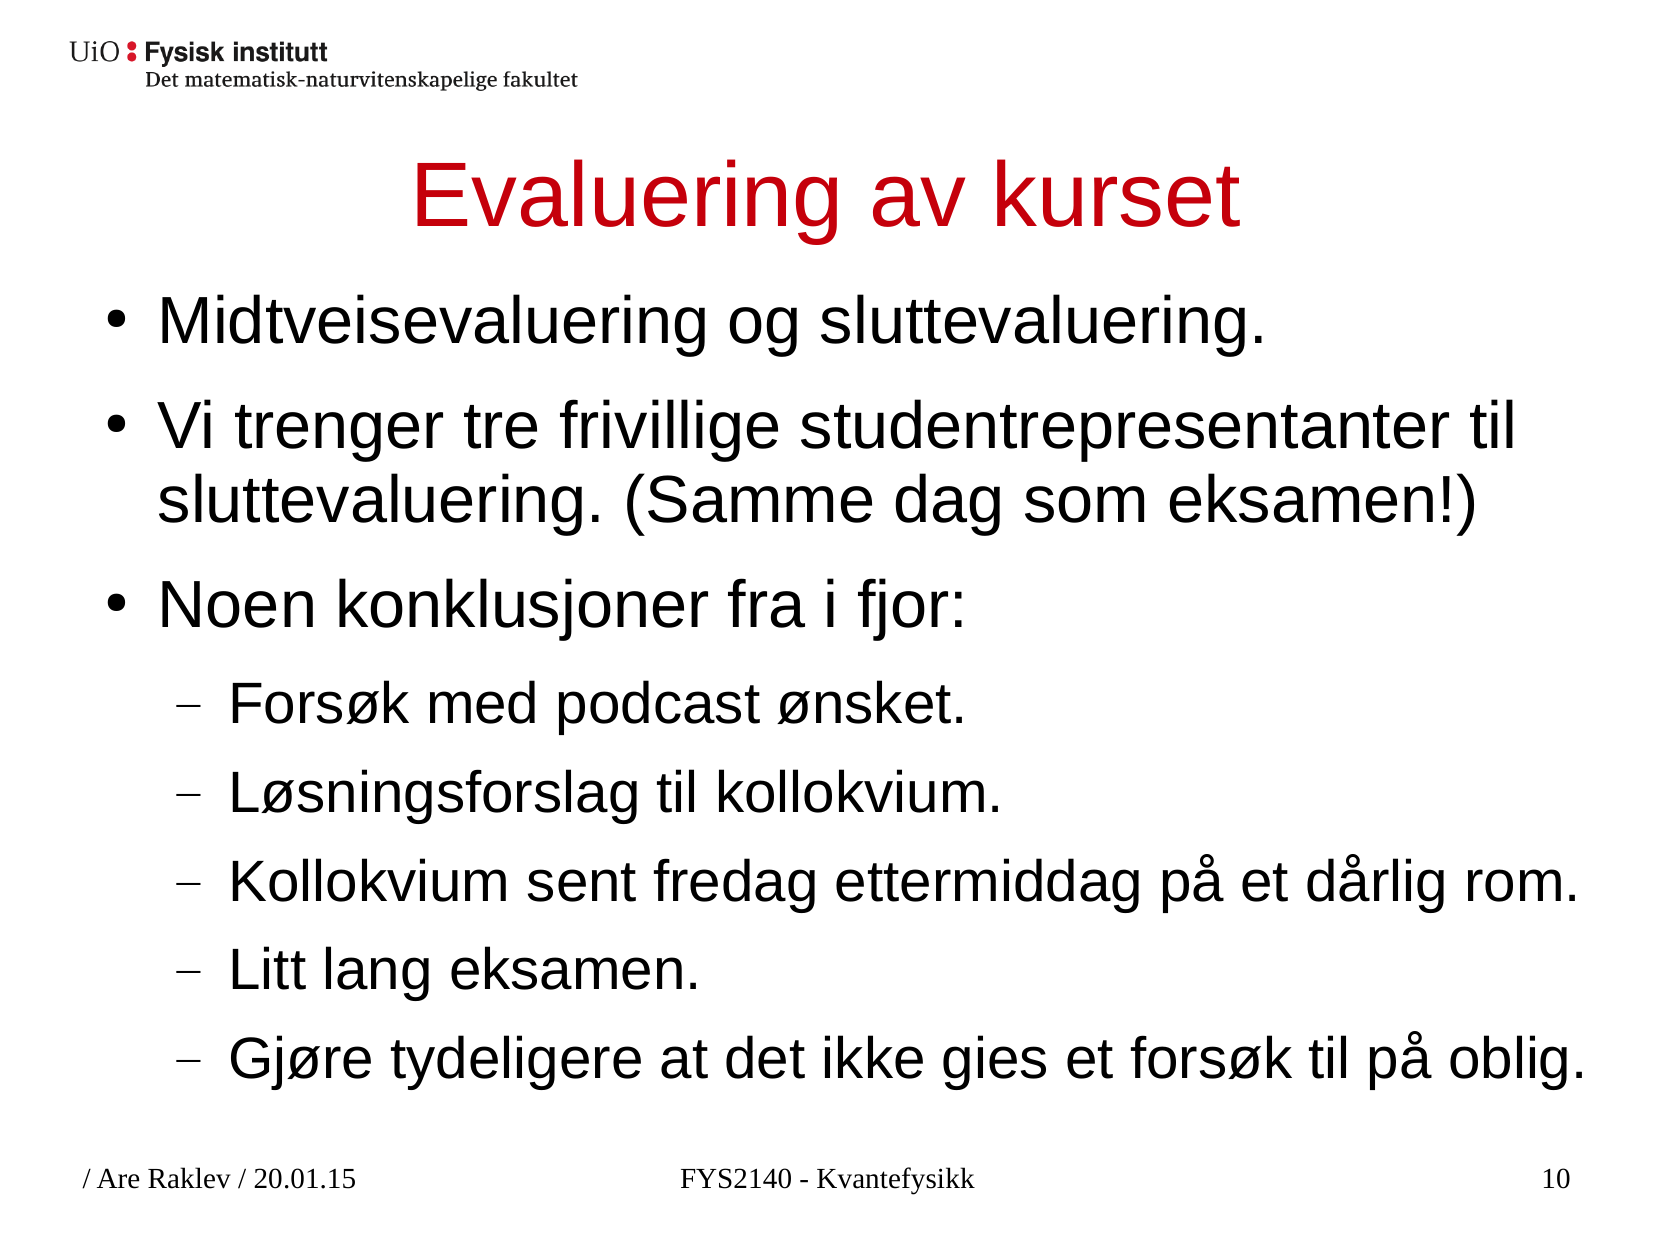

# Evaluering av kurset
Midtveisevaluering og sluttevaluering.
Vi trenger tre frivillige studentrepresentanter til sluttevaluering. (Samme dag som eksamen!)
Noen konklusjoner fra i fjor:
Forsøk med podcast ønsket.
Løsningsforslag til kollokvium.
Kollokvium sent fredag ettermiddag på et dårlig rom.
Litt lang eksamen.
Gjøre tydeligere at det ikke gies et forsøk til på oblig.
/ Are Raklev / 20.01.15
FYS2140 - Kvantefysikk
10